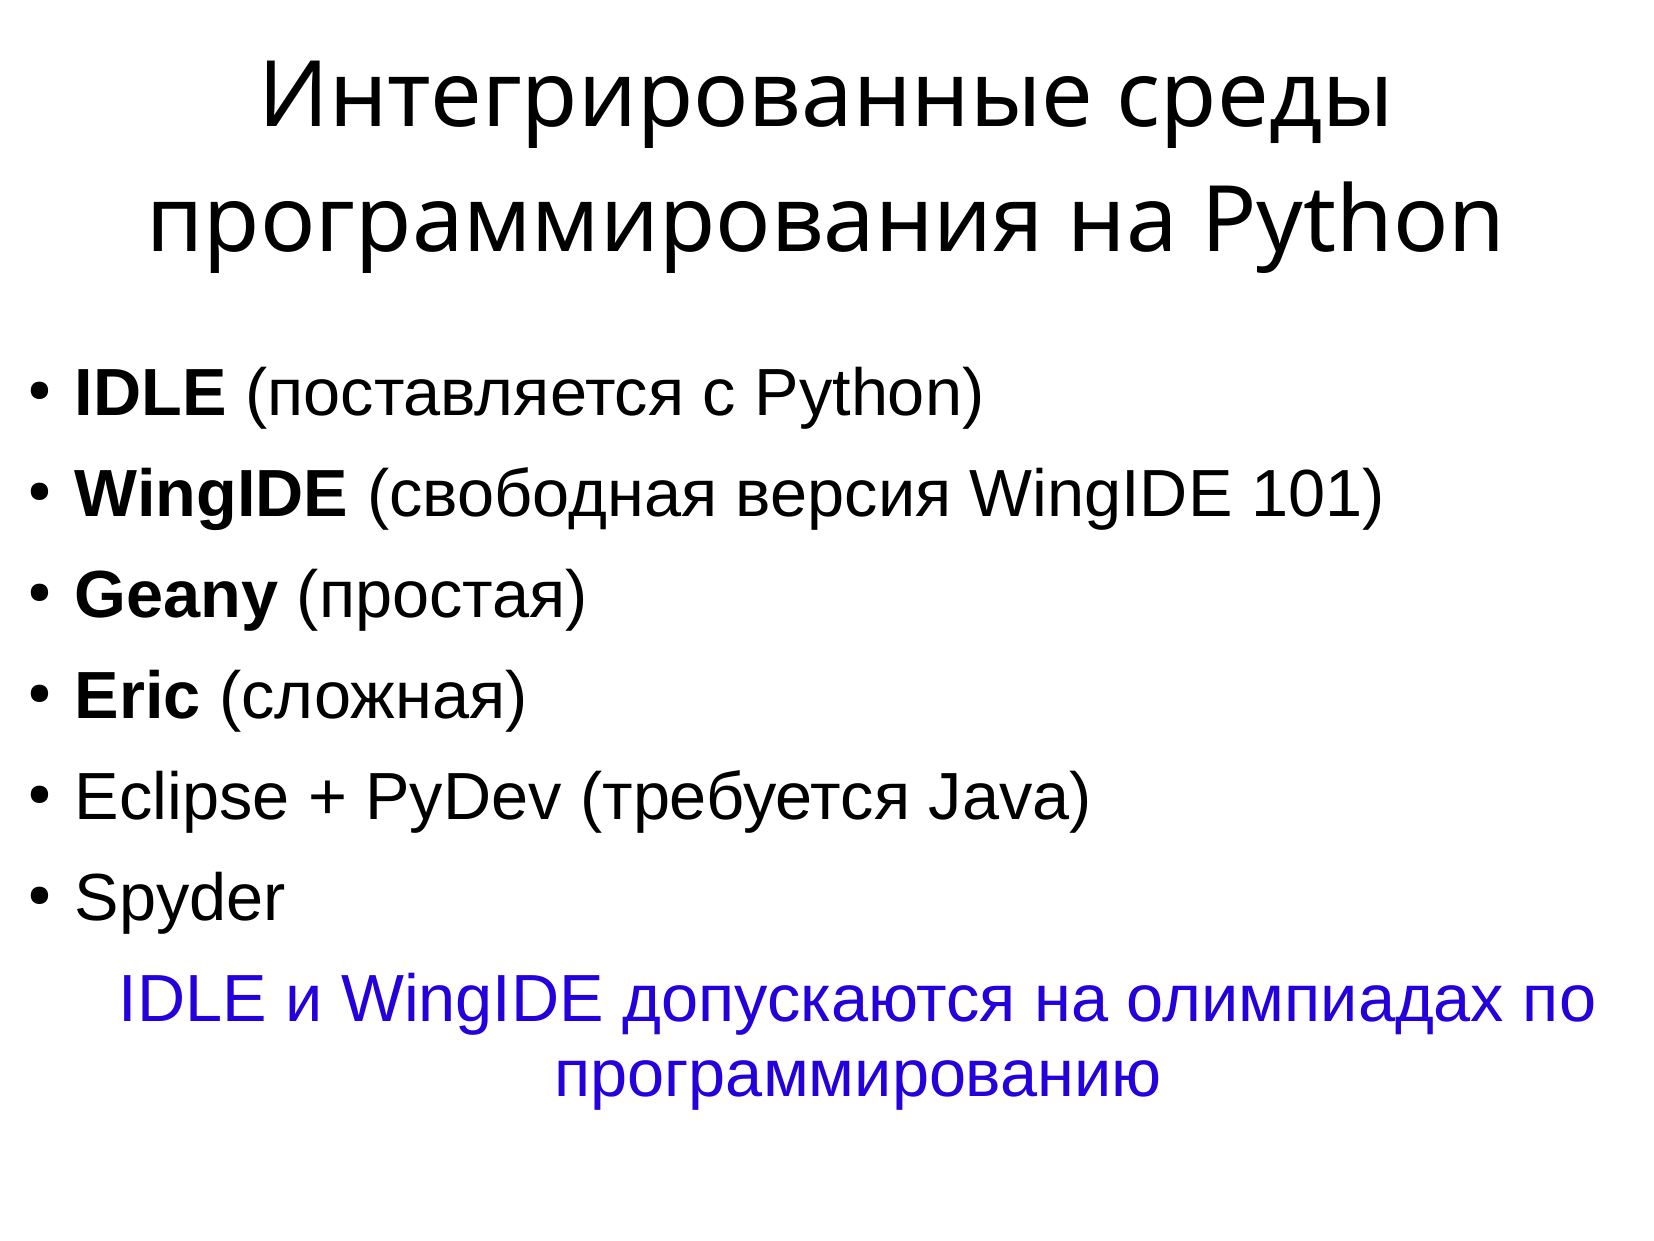

# Интегрированные среды программирования на Python
IDLE (поставляется с Python)
WingIDE (свободная версия WingIDE 101)
Geany (простая)
Eric (сложная)
Eclipse + PyDev (требуется Java)
Spyder
IDLE и WingIDE допускаются на олимпиадах по программированию